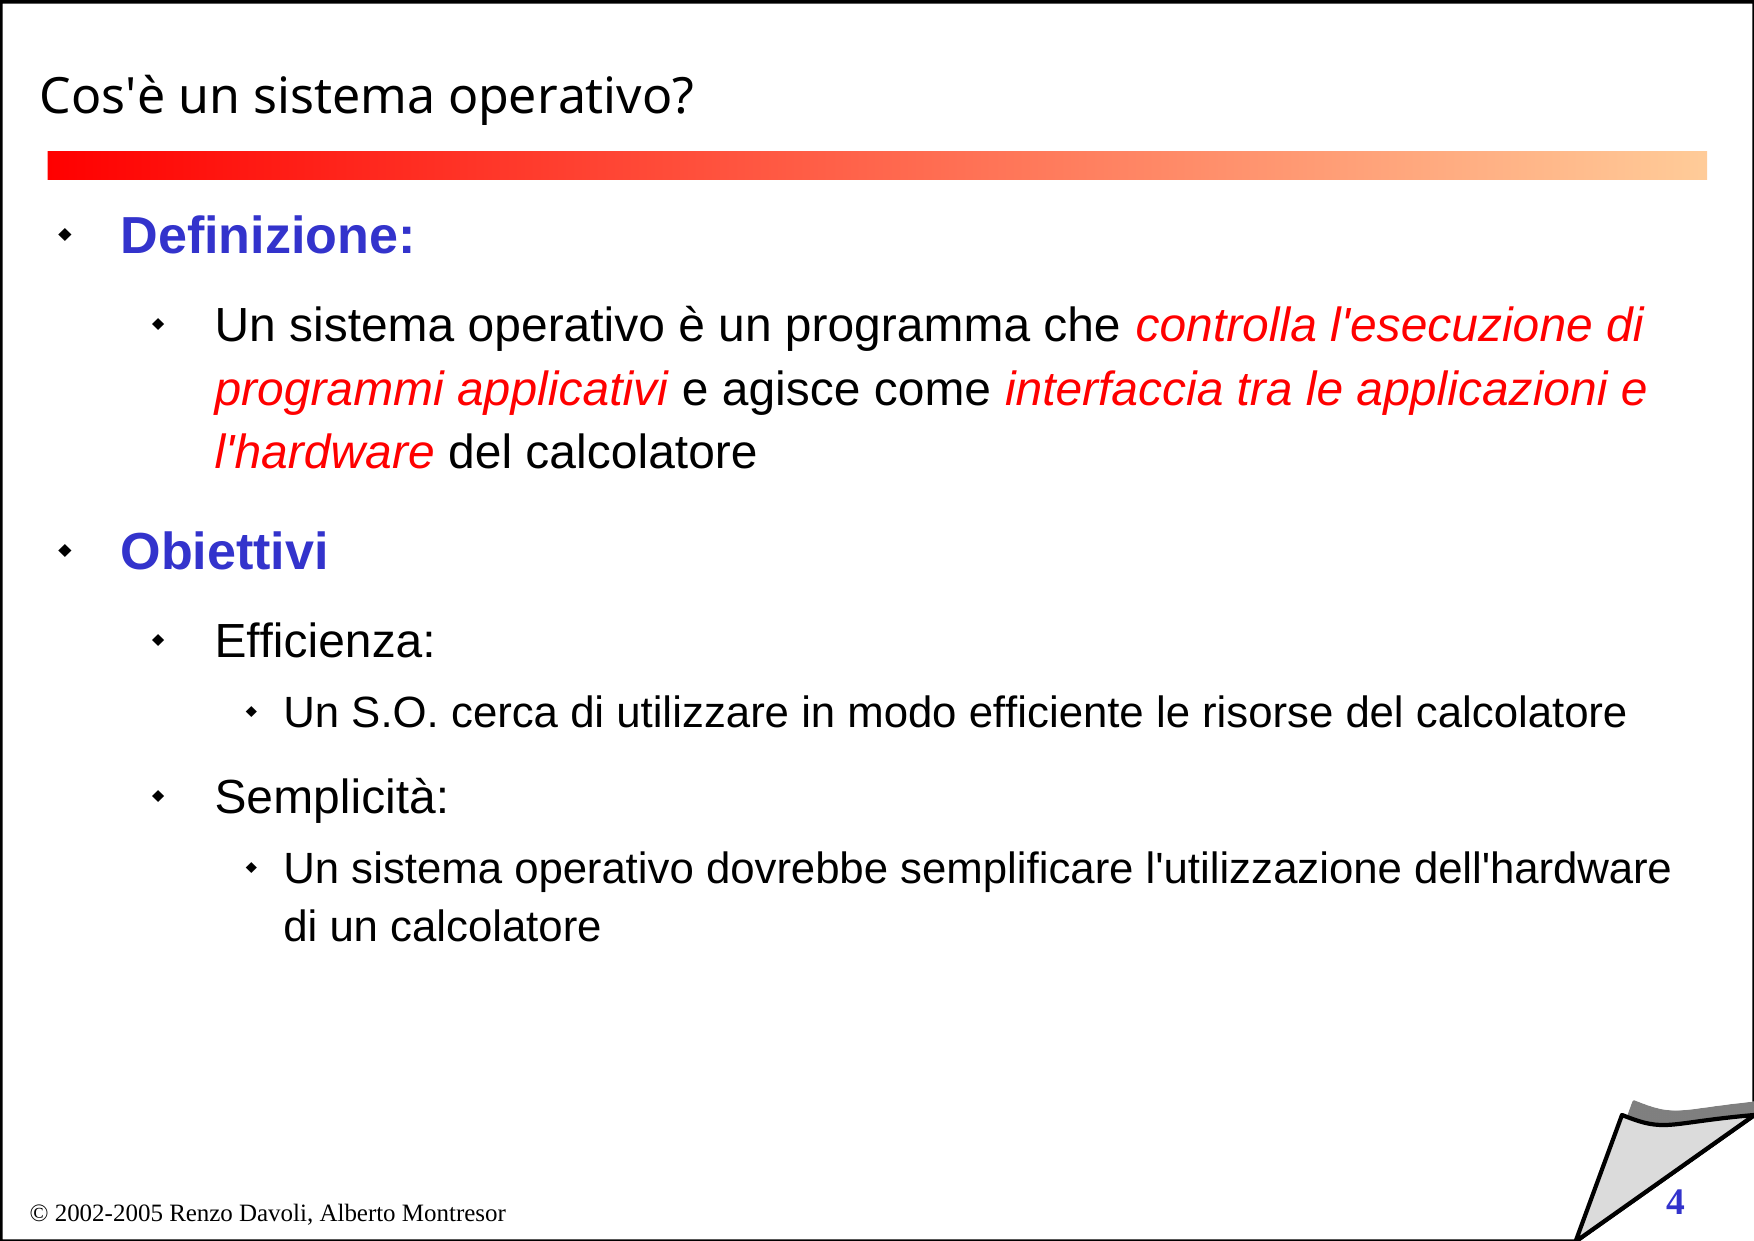

# Cos'è un sistema operativo?
Definizione:
Un sistema operativo è un programma che controlla l'esecuzione di programmi applicativi e agisce come interfaccia tra le applicazioni e l'hardware del calcolatore
Obiettivi
Efficienza:
Un S.O. cerca di utilizzare in modo efficiente le risorse del calcolatore
Semplicità:
Un sistema operativo dovrebbe semplificare l'utilizzazione dell'hardware di un calcolatore